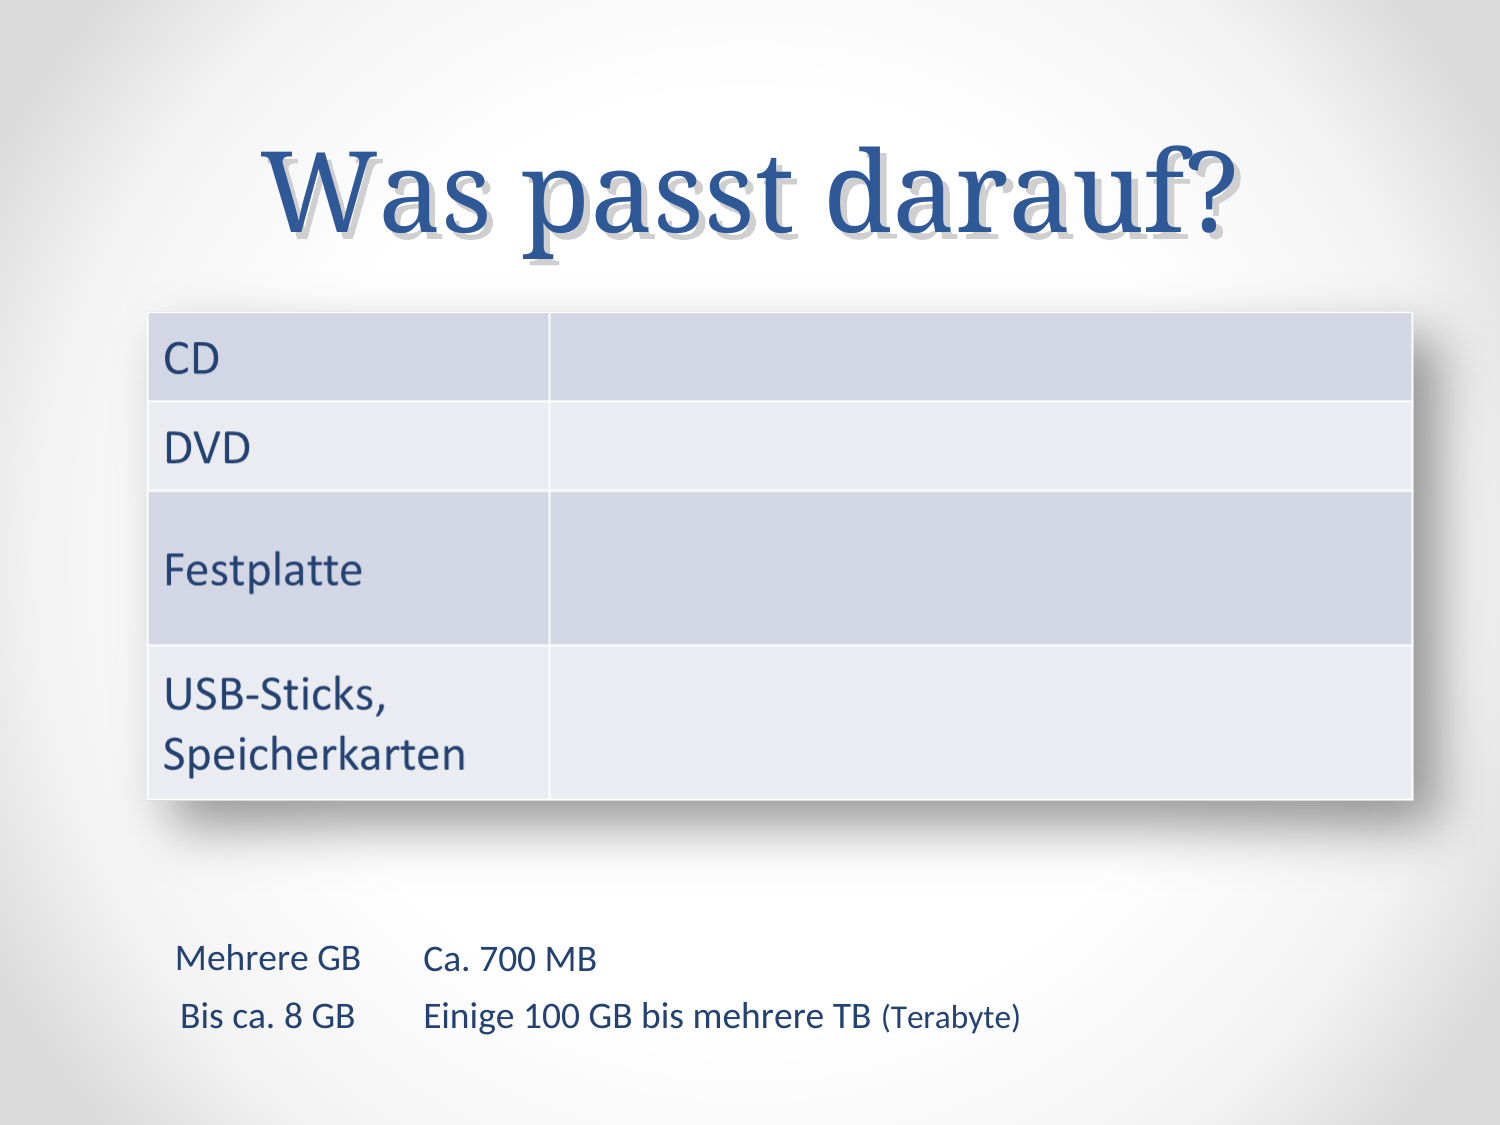

# Was passt darauf?
Mehrere GB
Ca. 700 MB
Bis ca. 8 GB
Einige 100 GB bis mehrere TB (Terabyte)